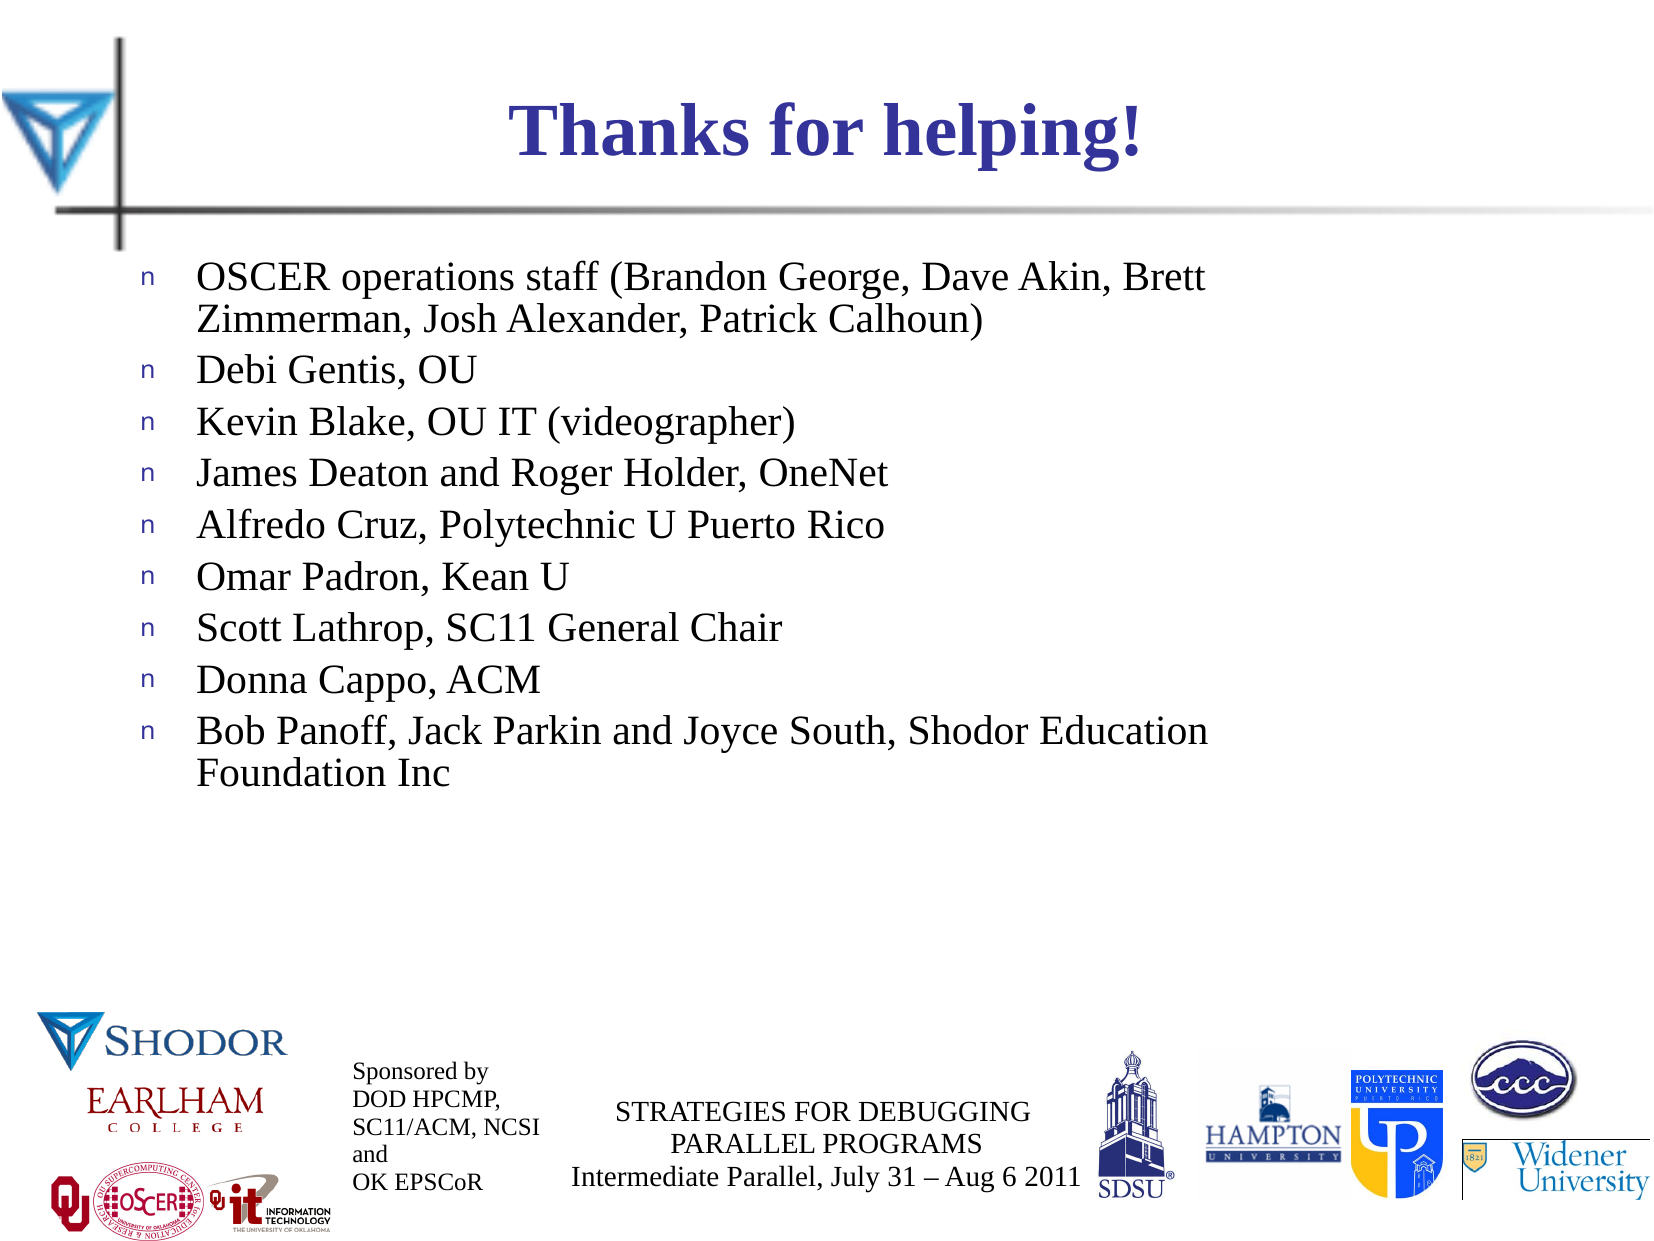

# Thanks for helping!
OSCER operations staff (Brandon George, Dave Akin, Brett Zimmerman, Josh Alexander, Patrick Calhoun)
Debi Gentis, OU
Kevin Blake, OU IT (videographer)
James Deaton and Roger Holder, OneNet
Alfredo Cruz, Polytechnic U Puerto Rico
Omar Padron, Kean U
Scott Lathrop, SC11 General Chair
Donna Cappo, ACM
Bob Panoff, Jack Parkin and Joyce South, Shodor Education Foundation Inc
Sponsored by DOD HPCMP, SC11/ACM, NCSI and
OK EPSCoR
STRATEGIES FOR DEBUGGING
PARALLEL PROGRAMS
Intermediate Parallel, July 31 – Aug 6 2011